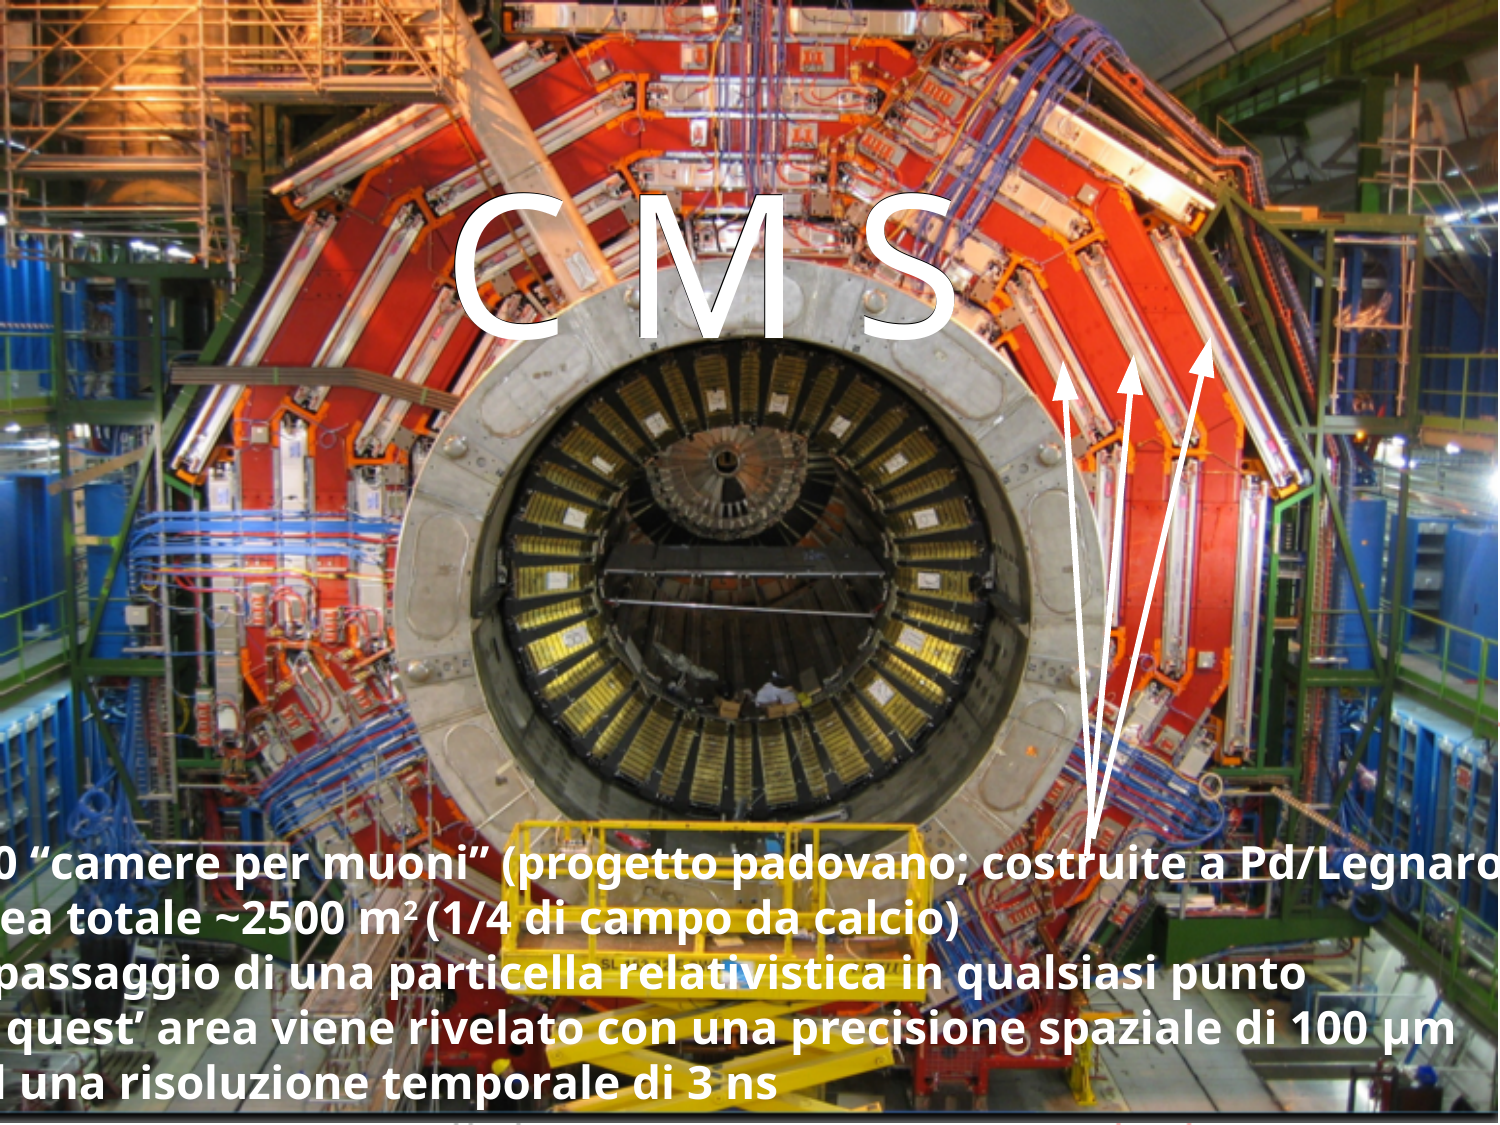

C M S
250 “camere per muoni” (progetto padovano; costruite a Pd/Legnaro):
 area totale ~2500 m2 (1/4 di campo da calcio)
 il passaggio di una particella relativistica in qualsiasi punto
 di quest’ area viene rivelato con una precisione spaziale di 100 μm
 ed una risoluzione temporale di 3 ns
38